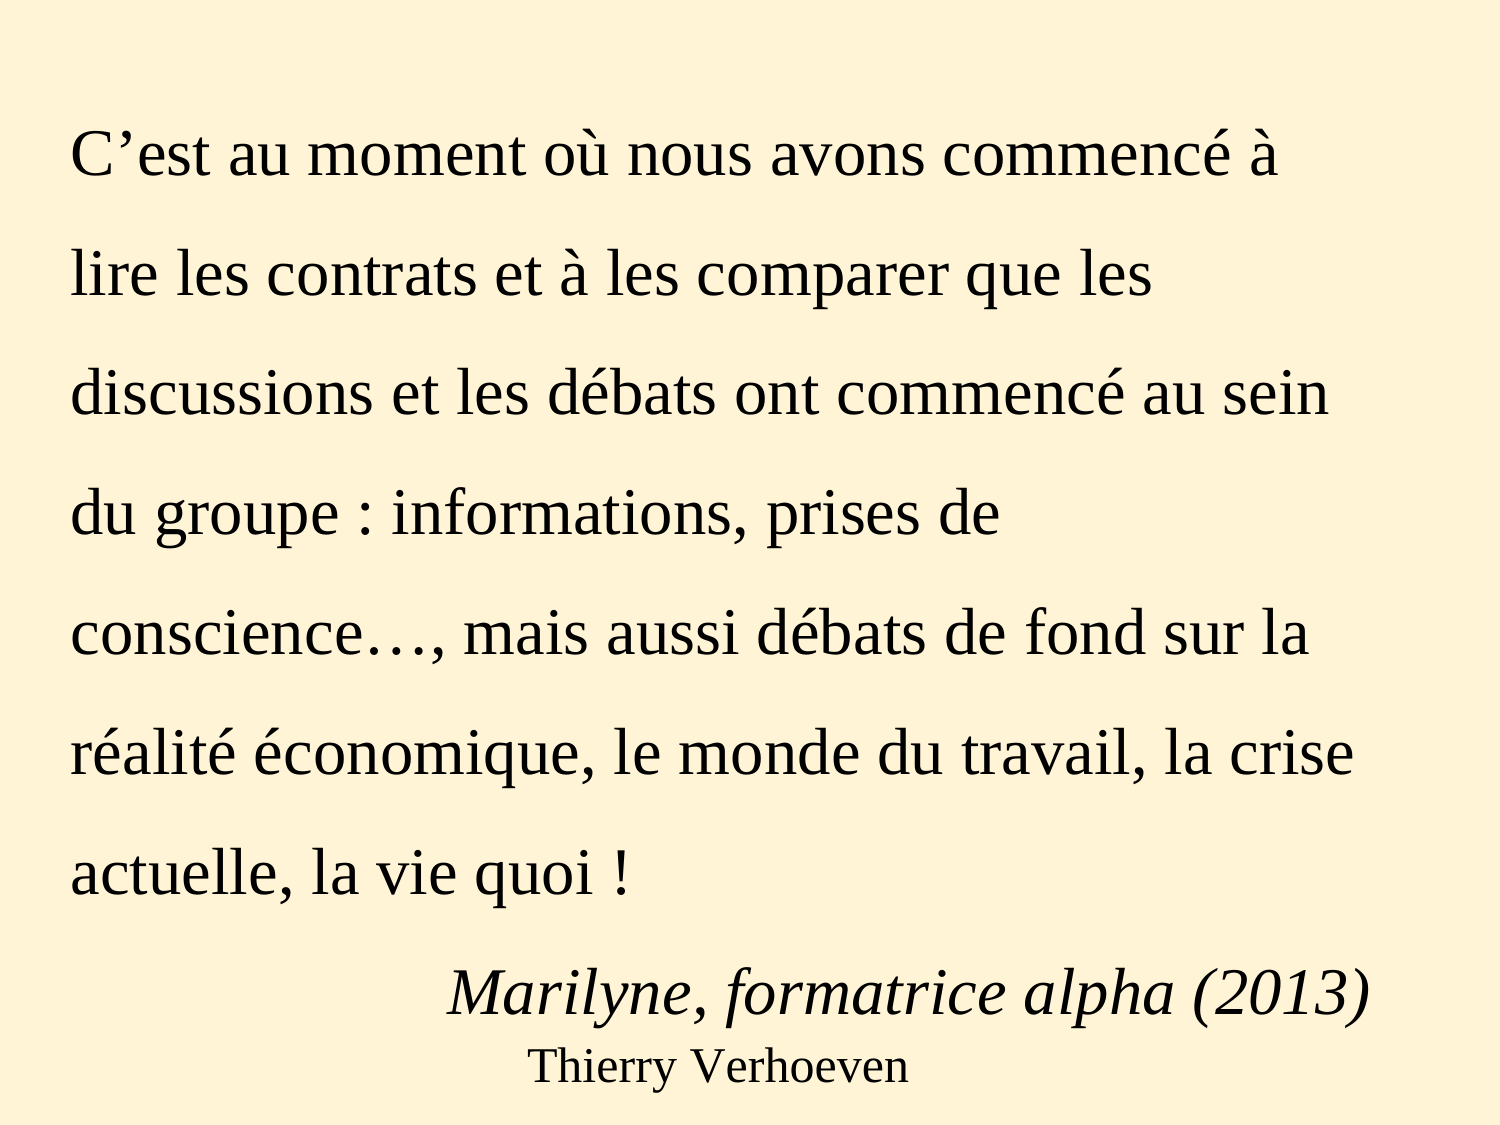

C’est au moment où nous avons commencé à lire les contrats et à les comparer que les discussions et les débats ont commencé au sein du groupe : informations, prises de conscience…, mais aussi débats de fond sur la réalité économique, le monde du travail, la crise actuelle, la vie quoi !
Marilyne, formatrice alpha (2013)
Thierry Verhoeven